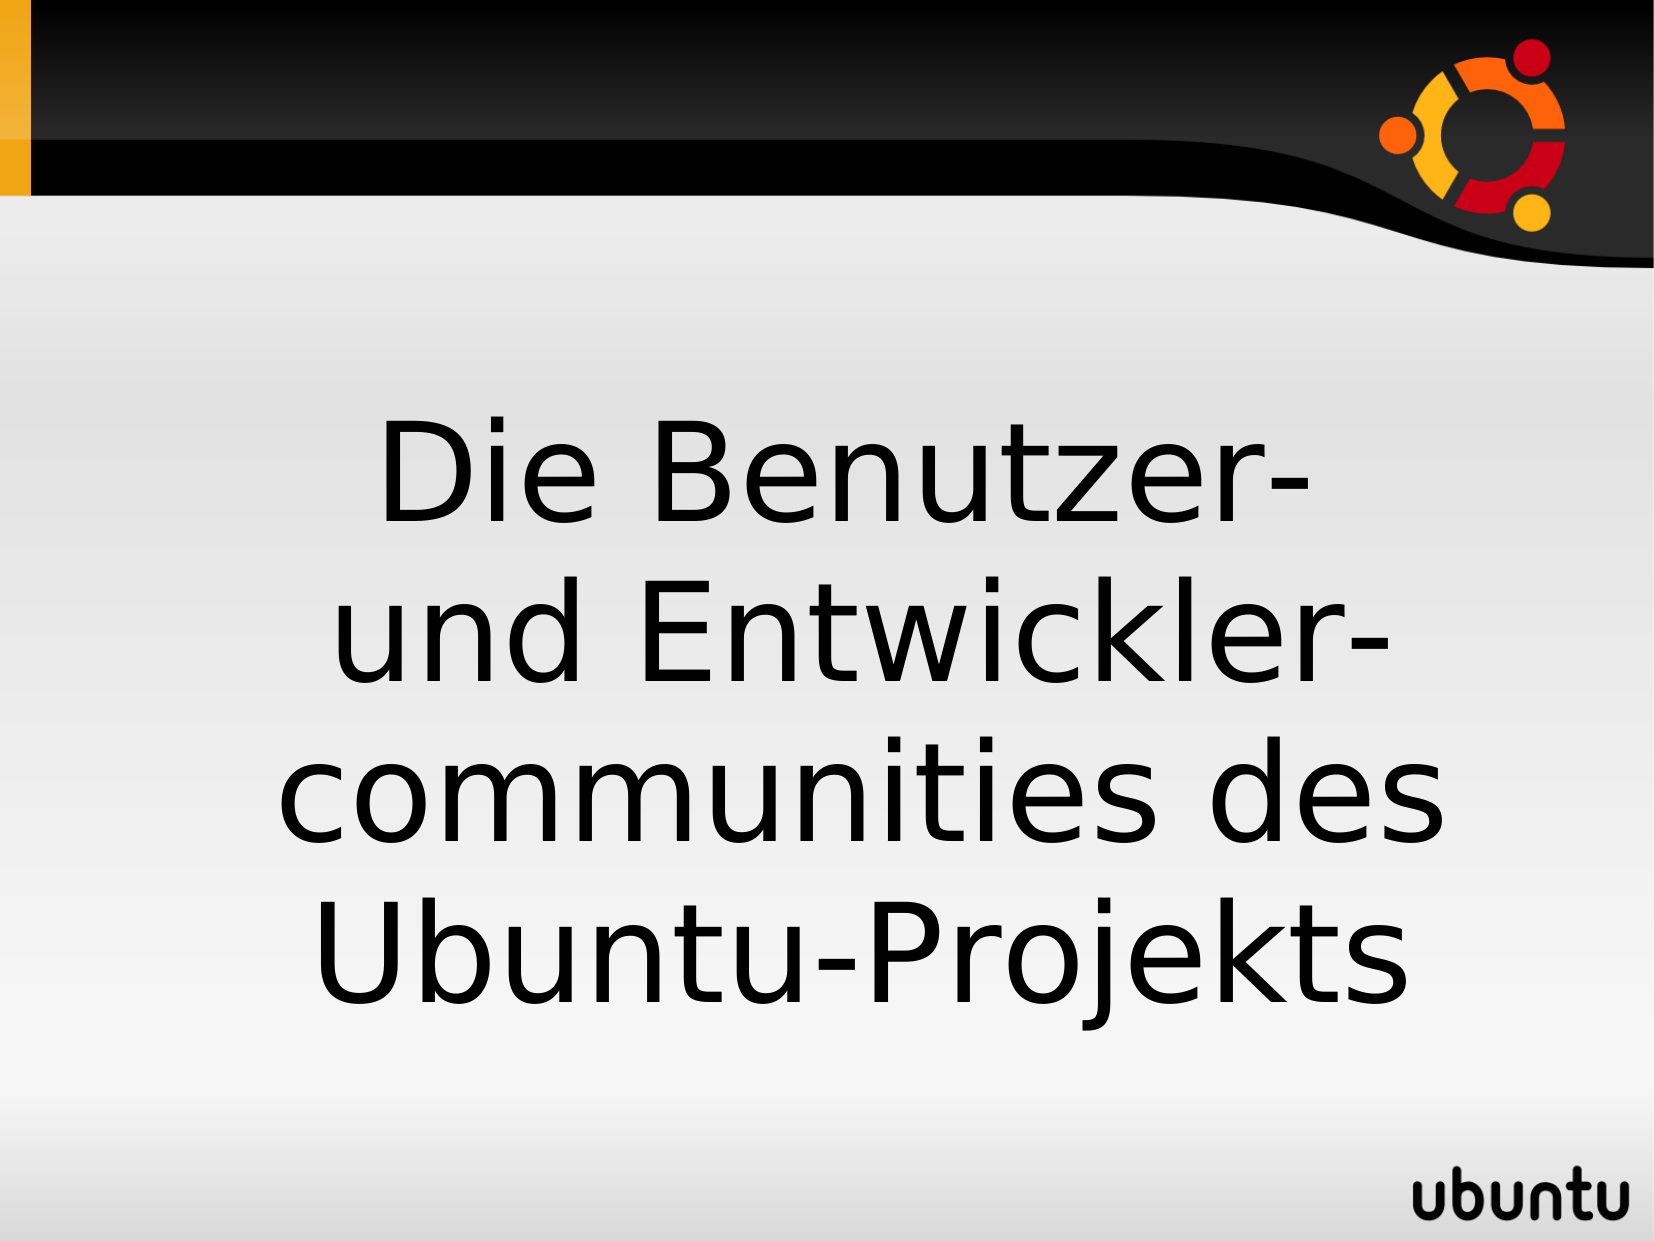

#
Die Benutzer-
und Entwickler-communities des Ubuntu-Projekts